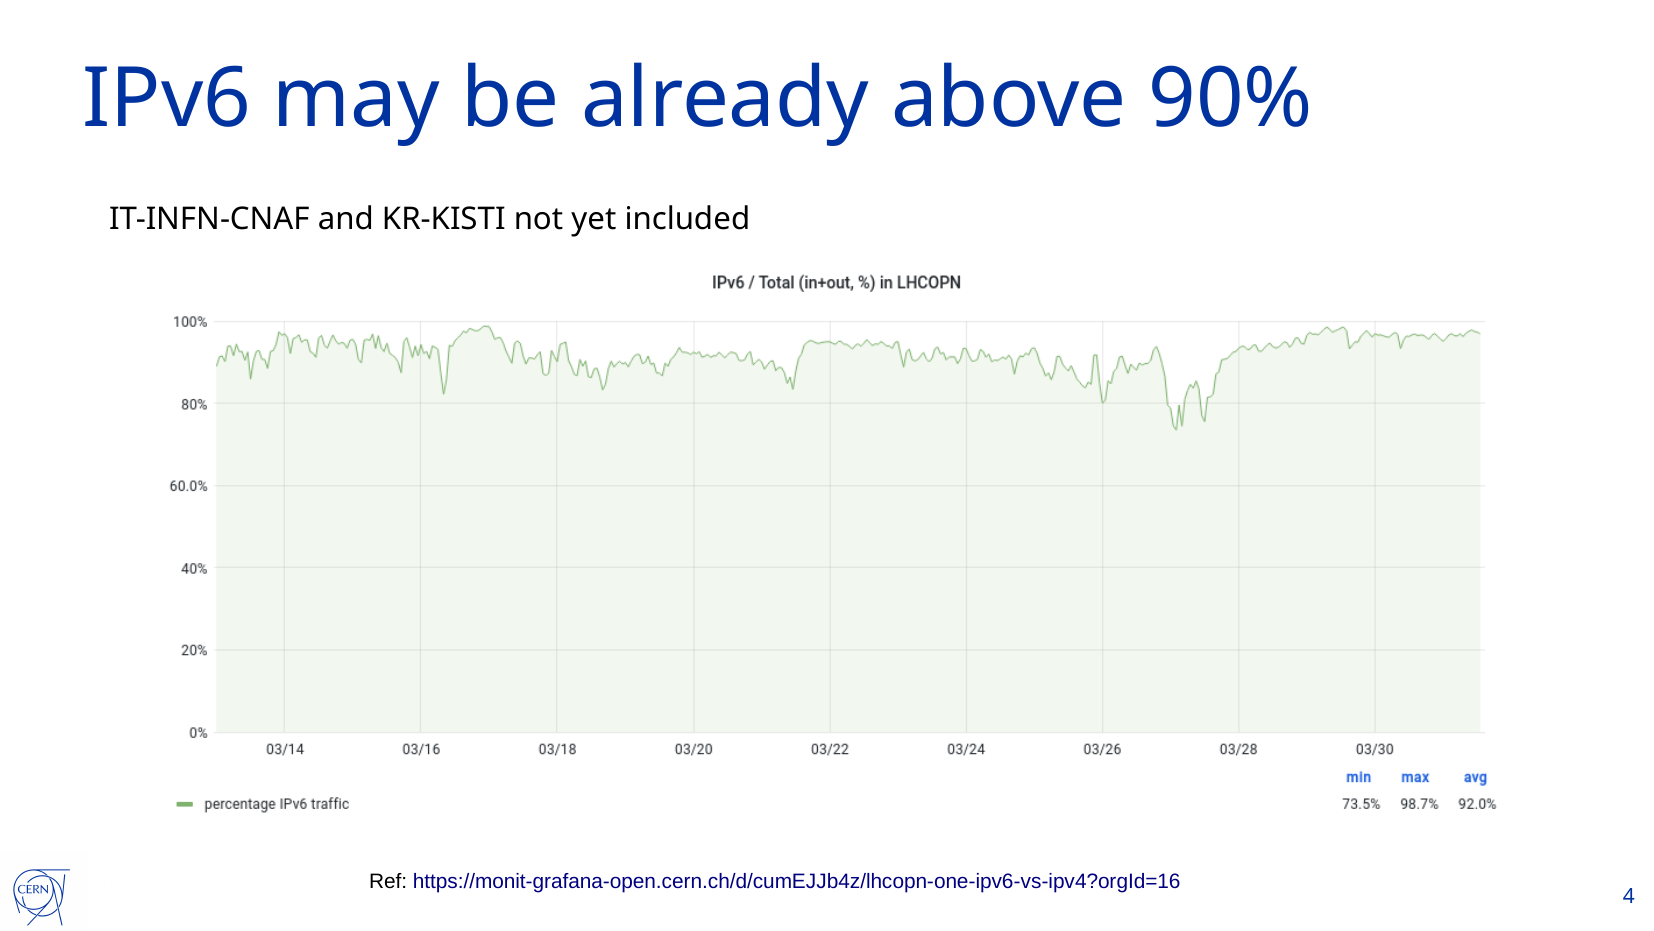

# IPv6 may be already above 90%
IT-INFN-CNAF and KR-KISTI not yet included
Ref: https://monit-grafana-open.cern.ch/d/cumEJJb4z/lhcopn-one-ipv6-vs-ipv4?orgId=16